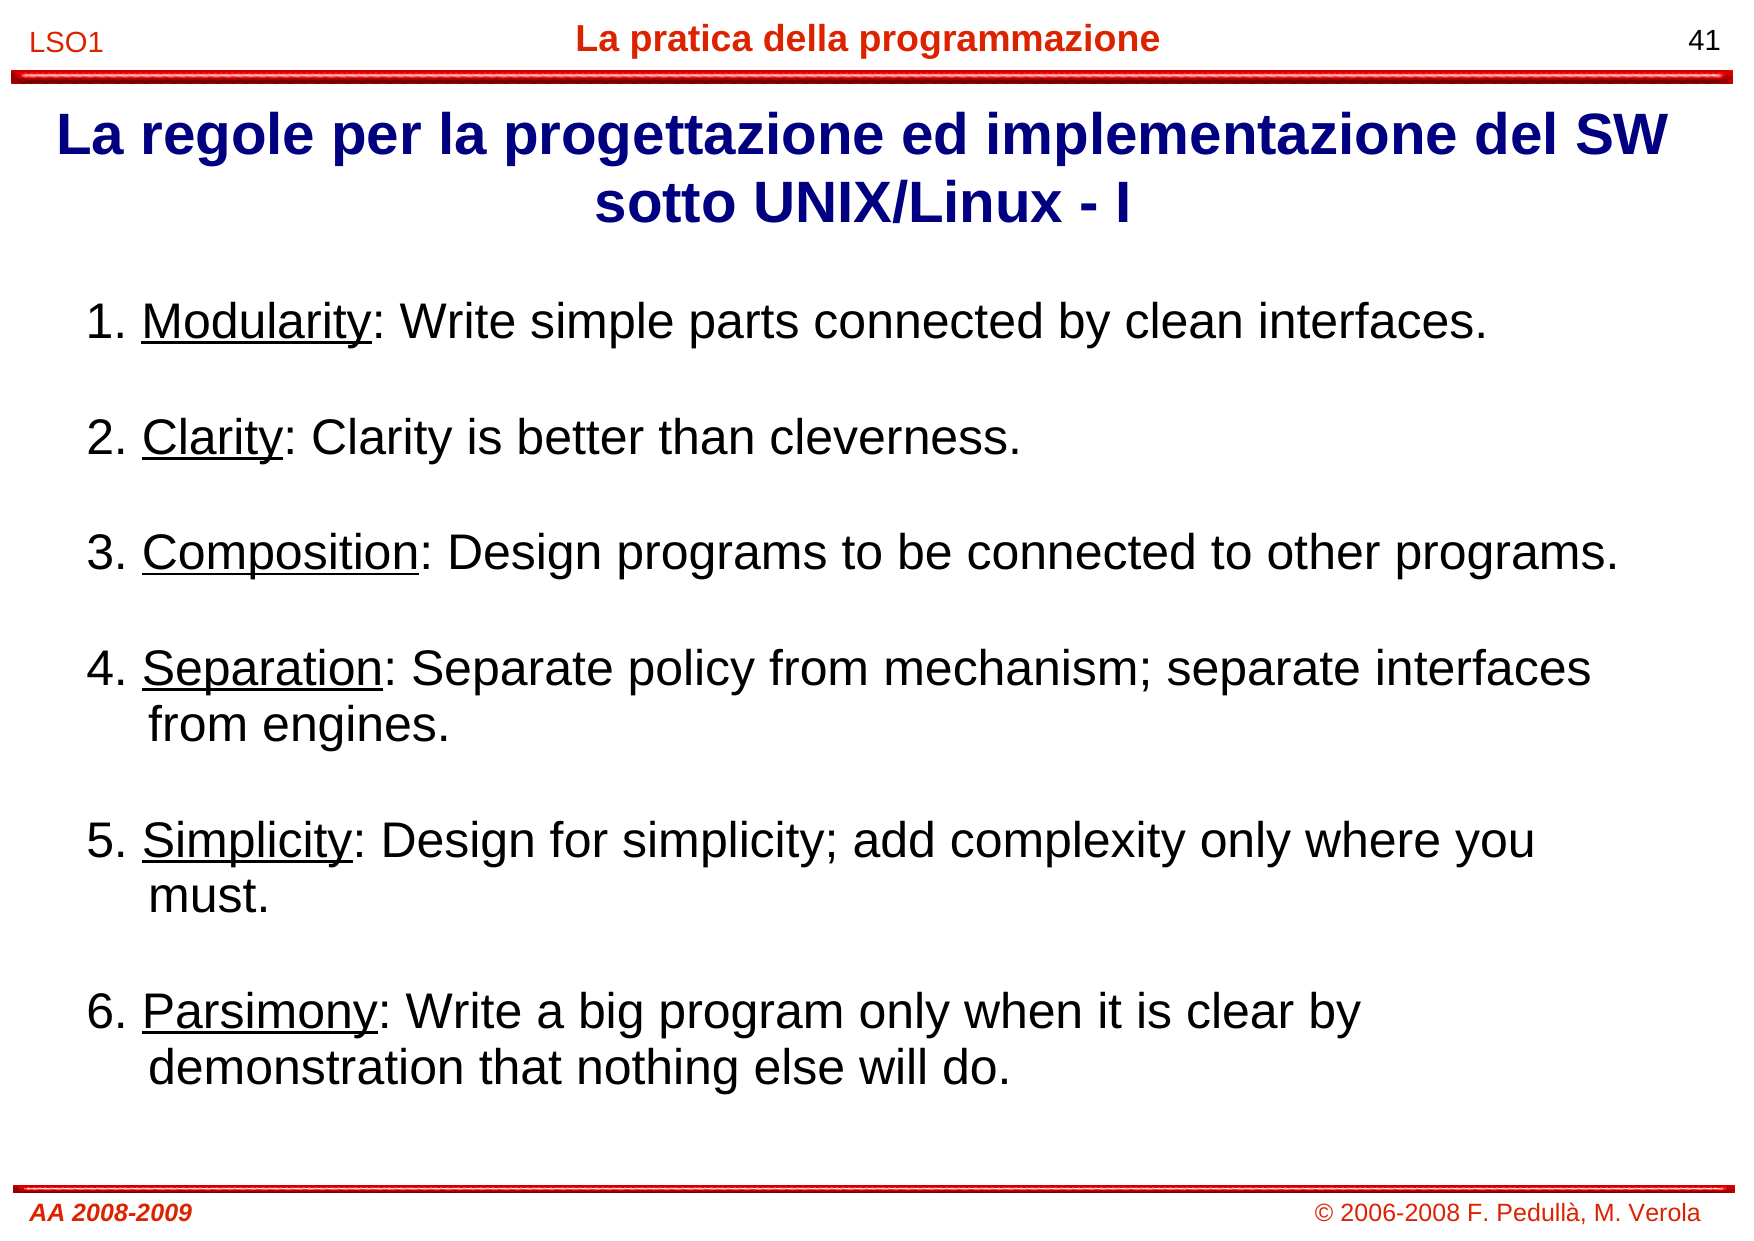

La regole per la progettazione ed implementazione del SW
sotto UNIX/Linux - I
# 1. Modularity: Write simple parts connected by clean interfaces.
2. Clarity: Clarity is better than cleverness.
3. Composition: Design programs to be connected to other programs.
4. Separation: Separate policy from mechanism; separate interfaces from engines.
5. Simplicity: Design for simplicity; add complexity only where you must.
6. Parsimony: Write a big program only when it is clear by demonstration that nothing else will do.